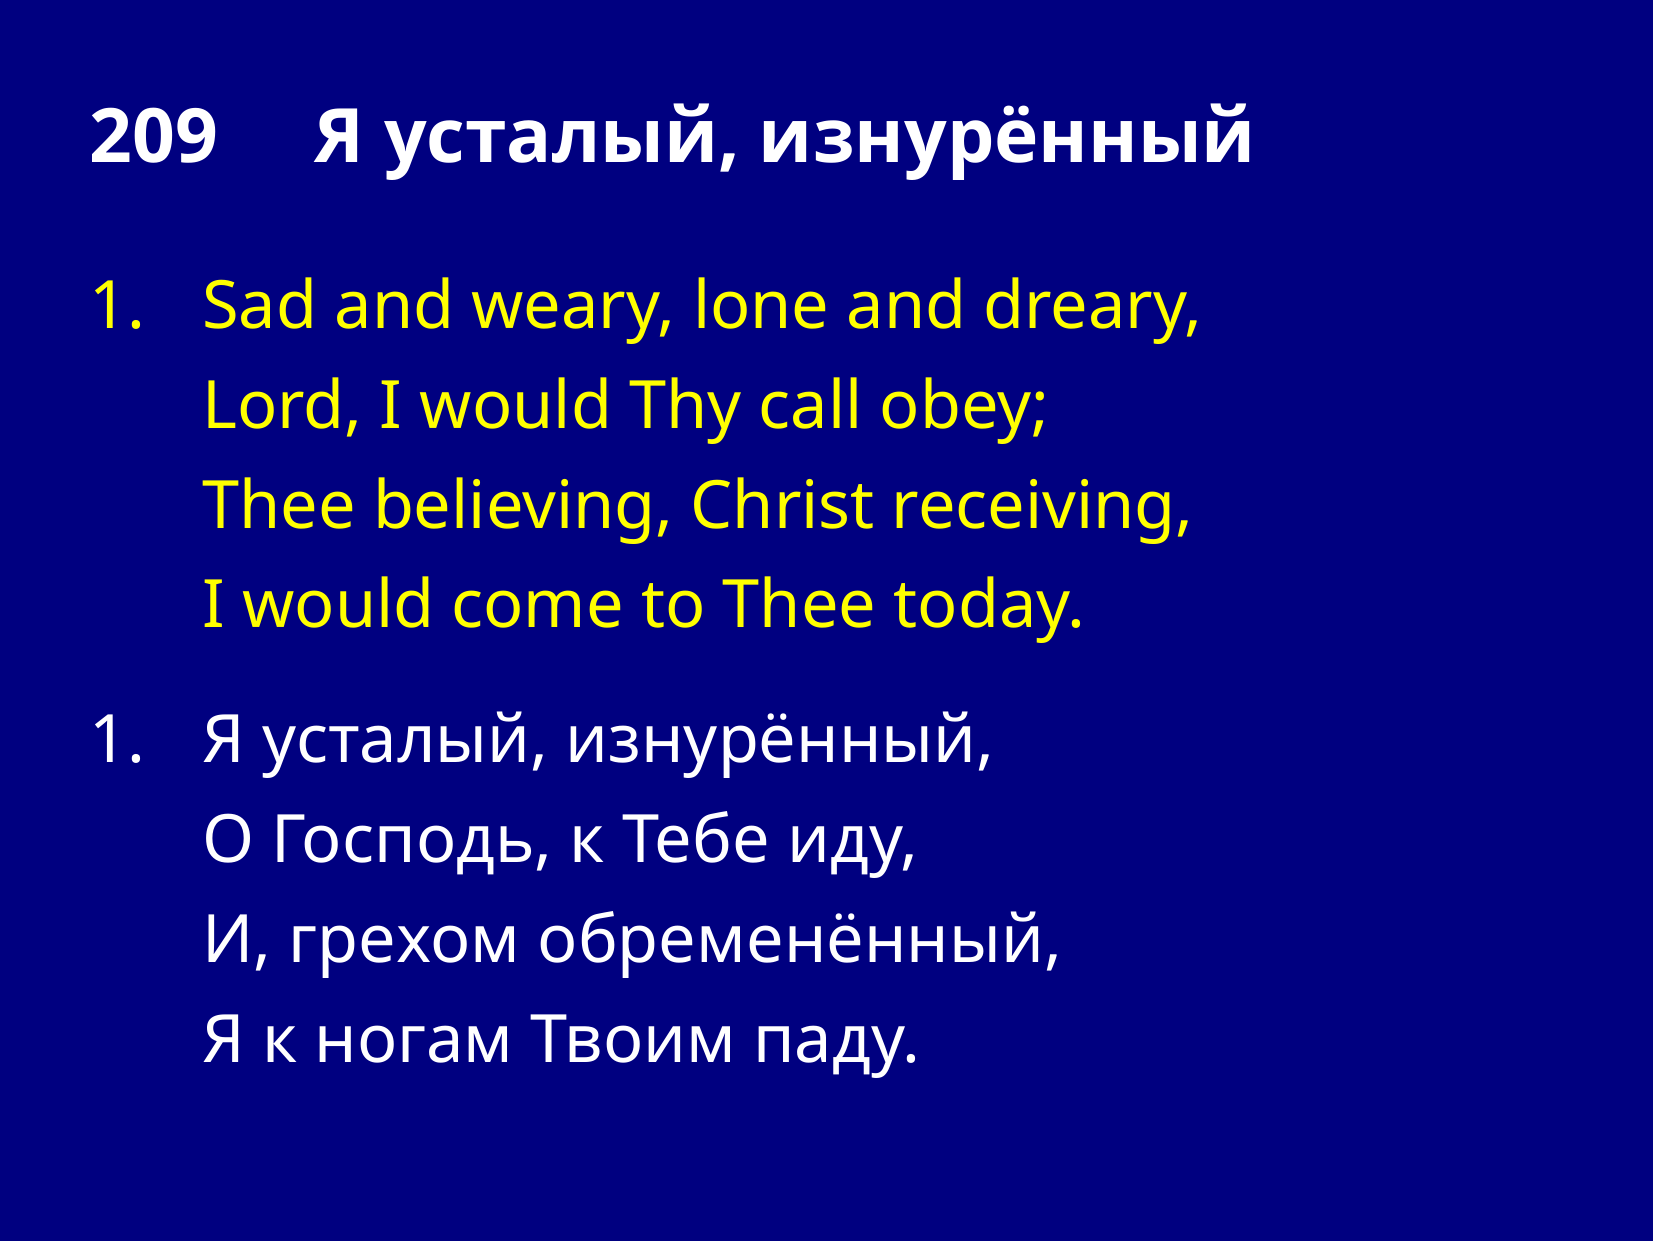

209	Я усталый, изнурённый
1.	Sad and weary, lone and dreary,
	Lord, I would Thy call obey;
	Thee believing, Christ receiving,
	I would come to Thee today.
1.	Я усталый, изнурённый,
	О Господь, к Тебе иду,
	И, грехом обременённый,
	Я к ногам Твоим паду.